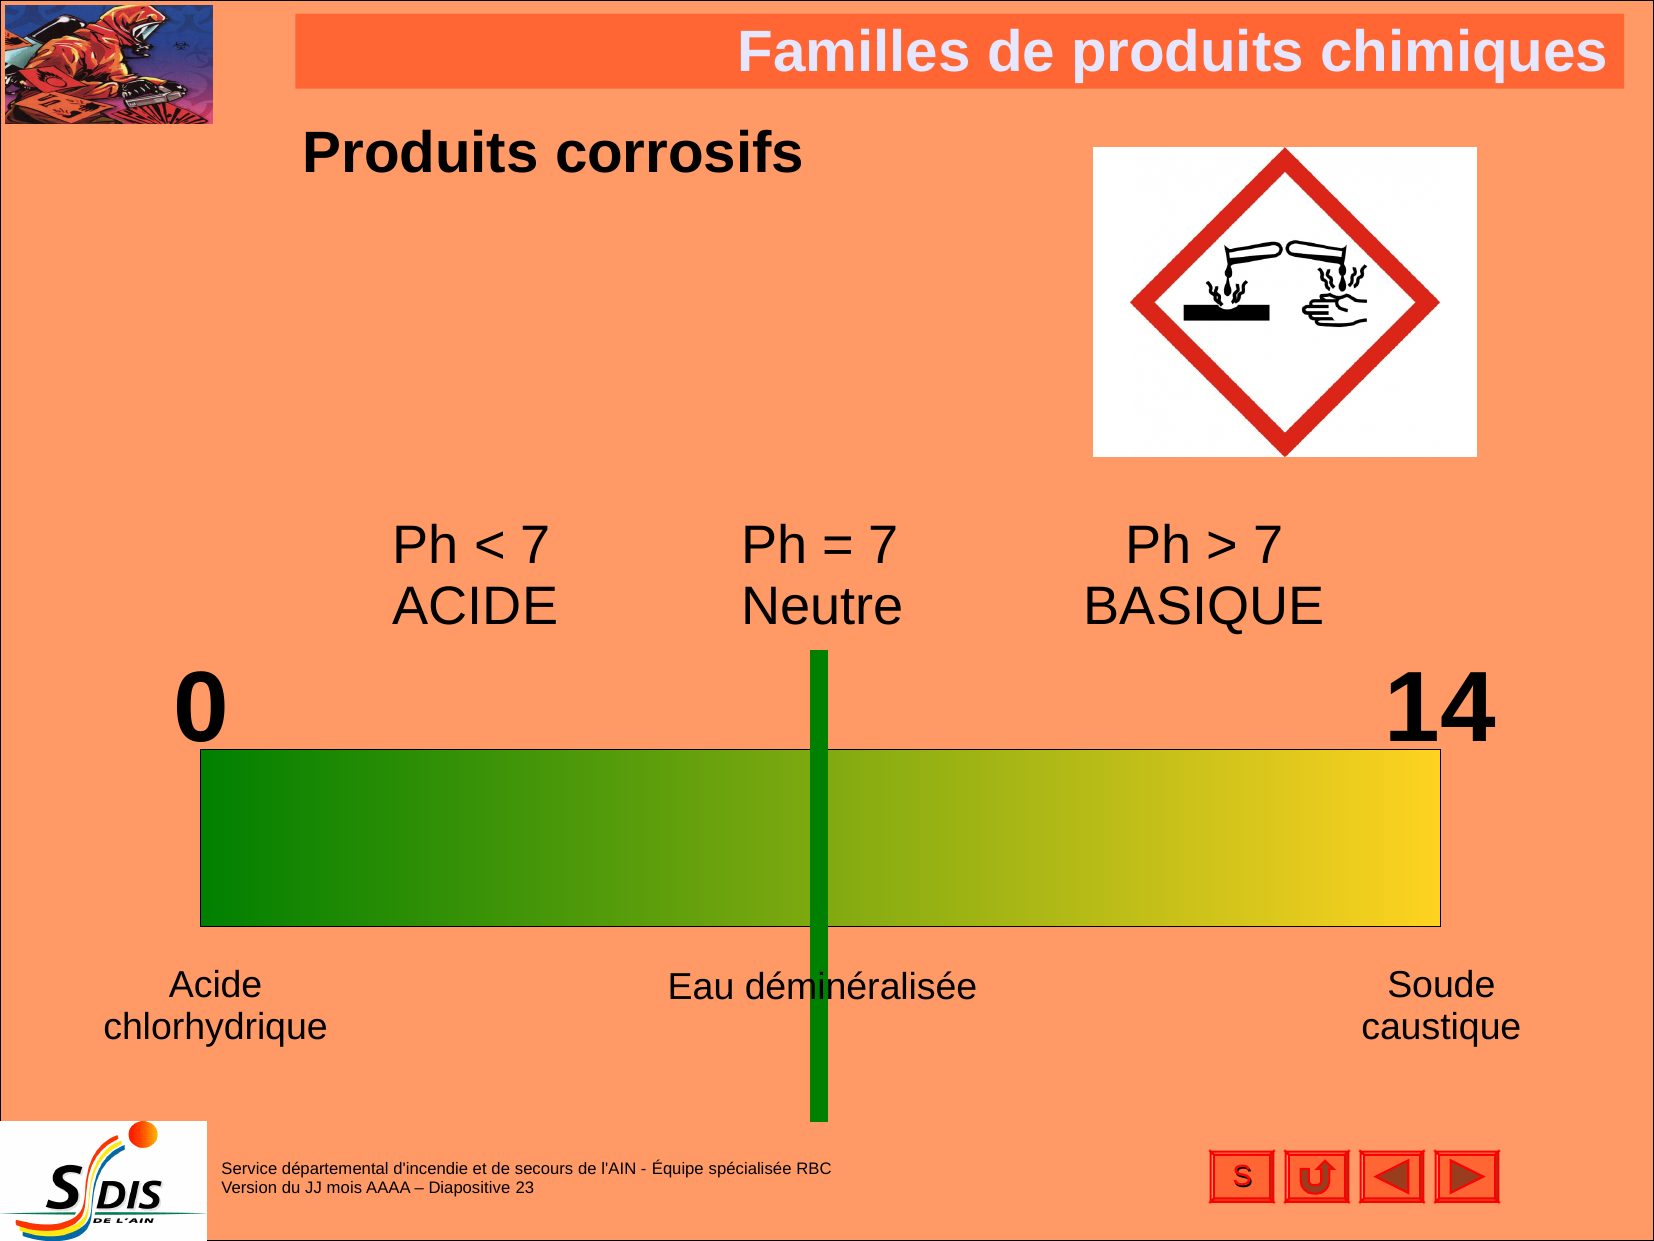

Familles de produits chimiques
Produits corrosifs
Ph = 7
Neutre
Ph < 7
ACIDE
Ph > 7
BASIQUE
0
14
Acide
chlorhydrique
Soude
caustique
Eau déminéralisée